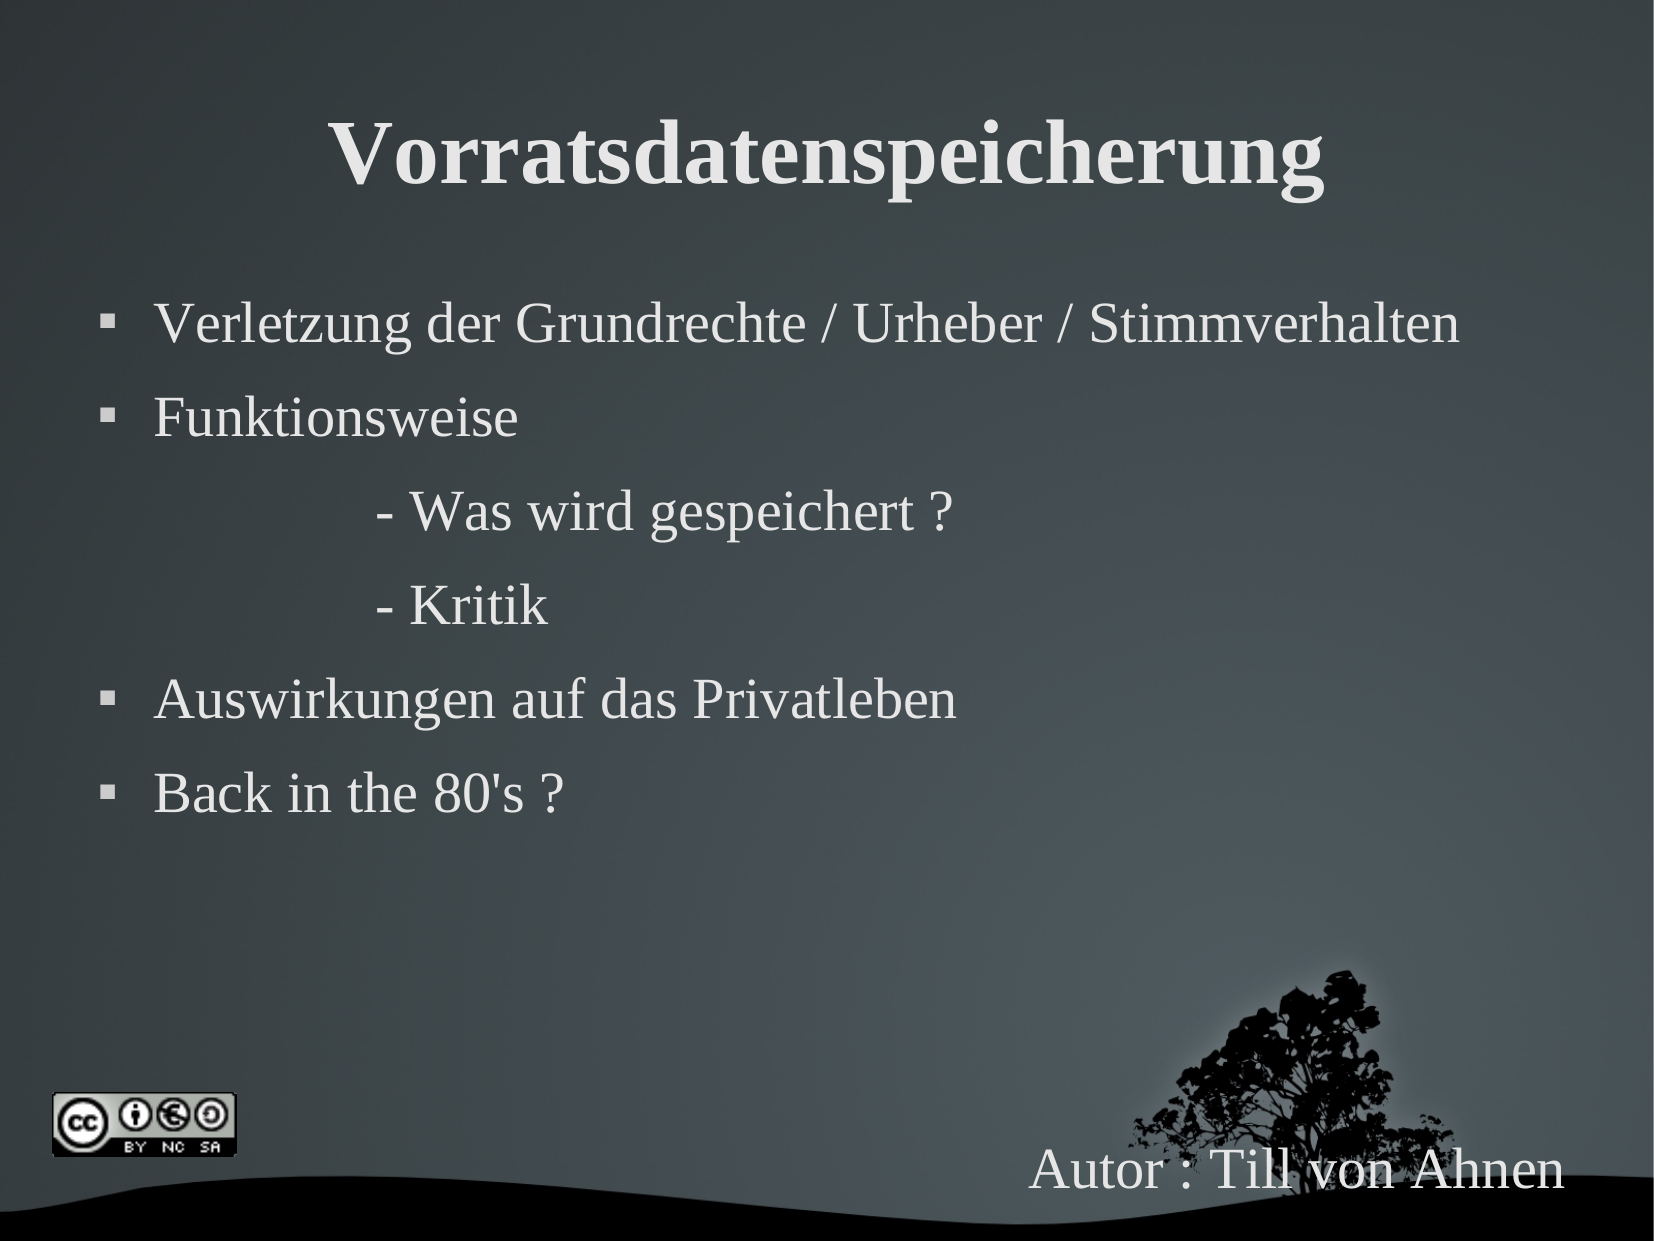

# Vorratsdatenspeicherung
Verletzung der Grundrechte / Urheber / Stimmverhalten
Funktionsweise
 - Was wird gespeichert ?
 - Kritik
Auswirkungen auf das Privatleben
Back in the 80's ?
 Autor : Till von Ahnen